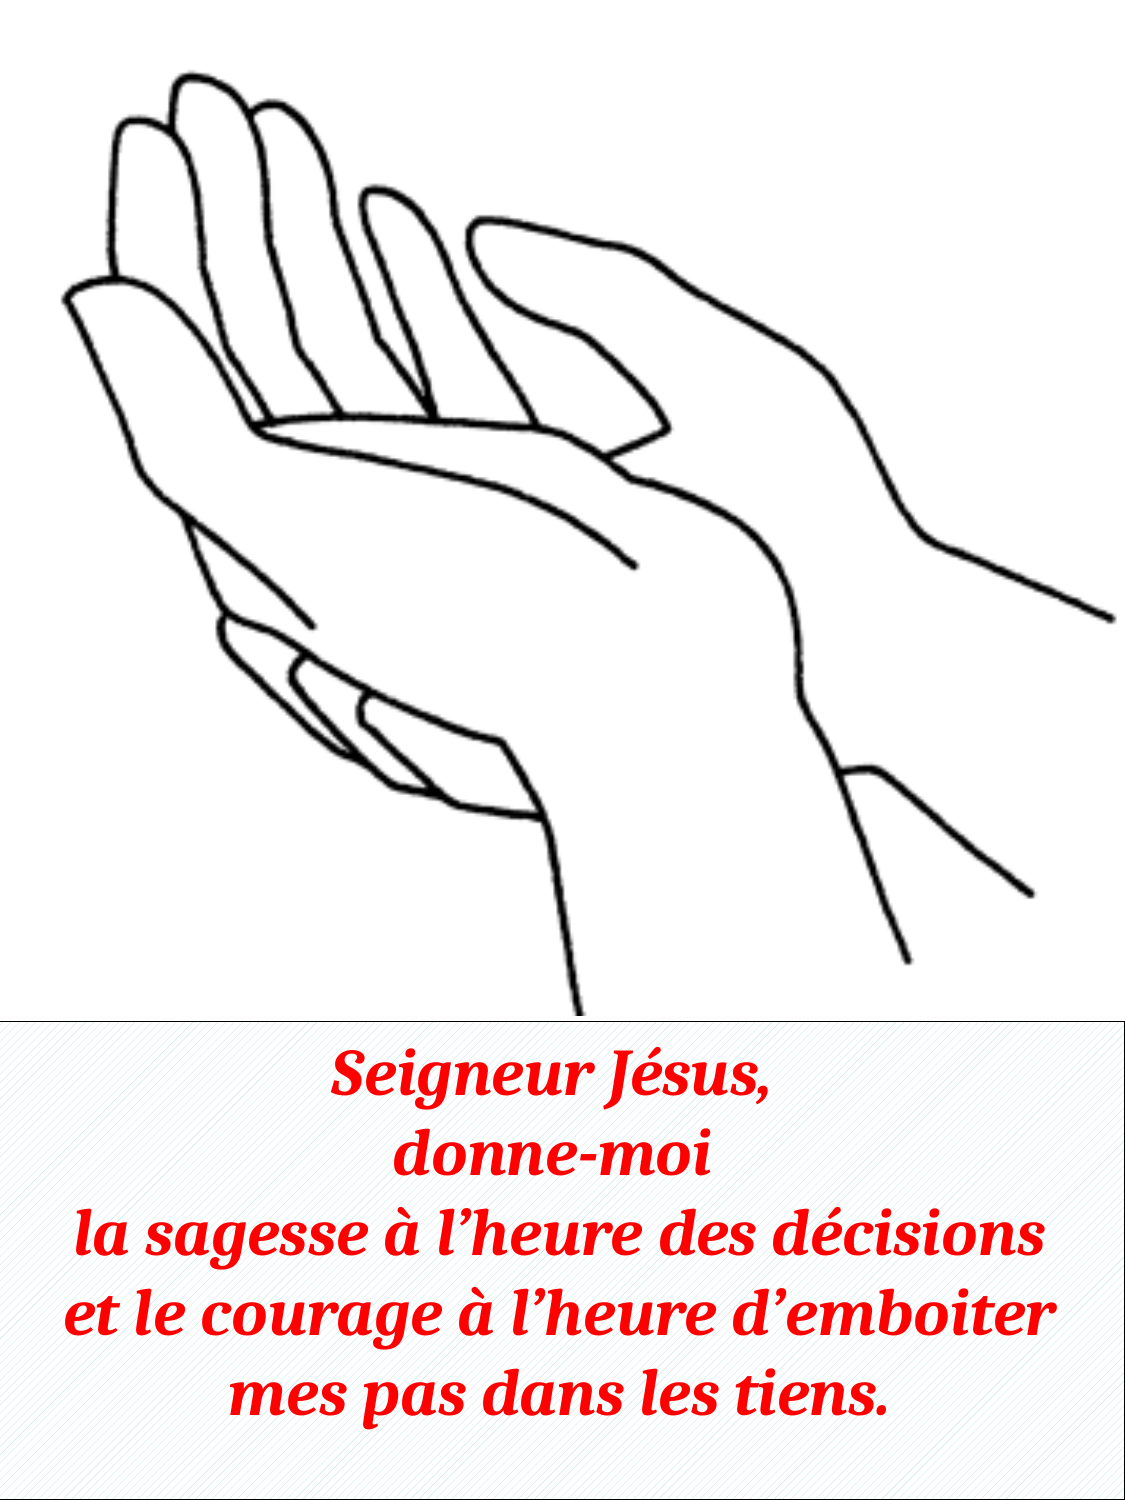

Seigneur Jésus,
donne-moi
la sagesse à l’heure des décisions
et le courage à l’heure d’emboiter mes pas dans les tiens.